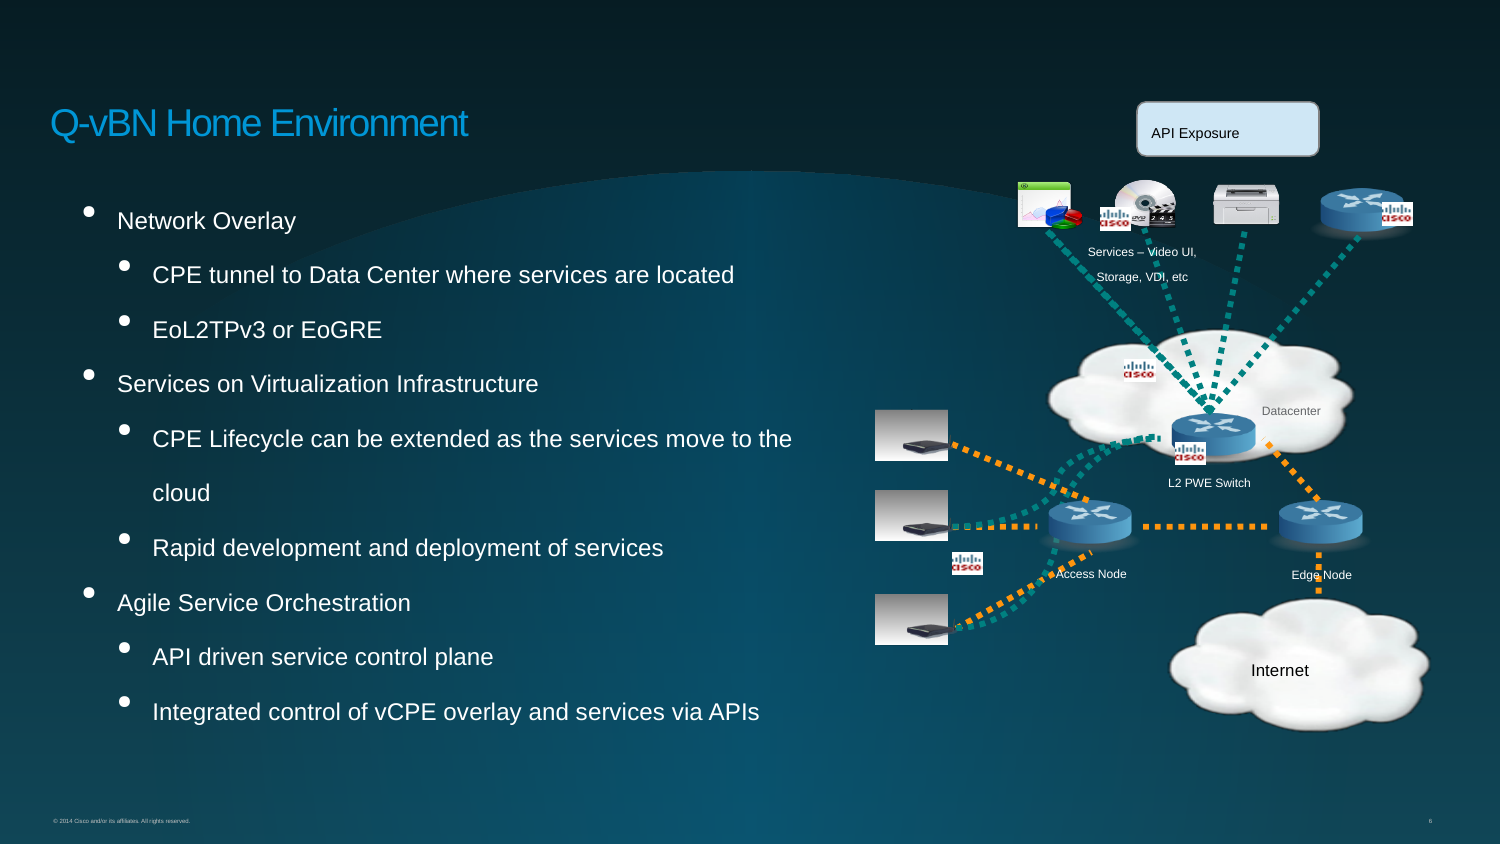

# Q-vBN Home Environment
API Exposure
Network Overlay
CPE tunnel to Data Center where services are located
EoL2TPv3 or EoGRE
Services on Virtualization Infrastructure
CPE Lifecycle can be extended as the services move to the cloud
Rapid development and deployment of services
Agile Service Orchestration
API driven service control plane
Integrated control of vCPE overlay and services via APIs
Services – Video UI,
Storage, VDI, etc
Datacenter
L2 PWE Switch
Access Node
Edge Node
Internet